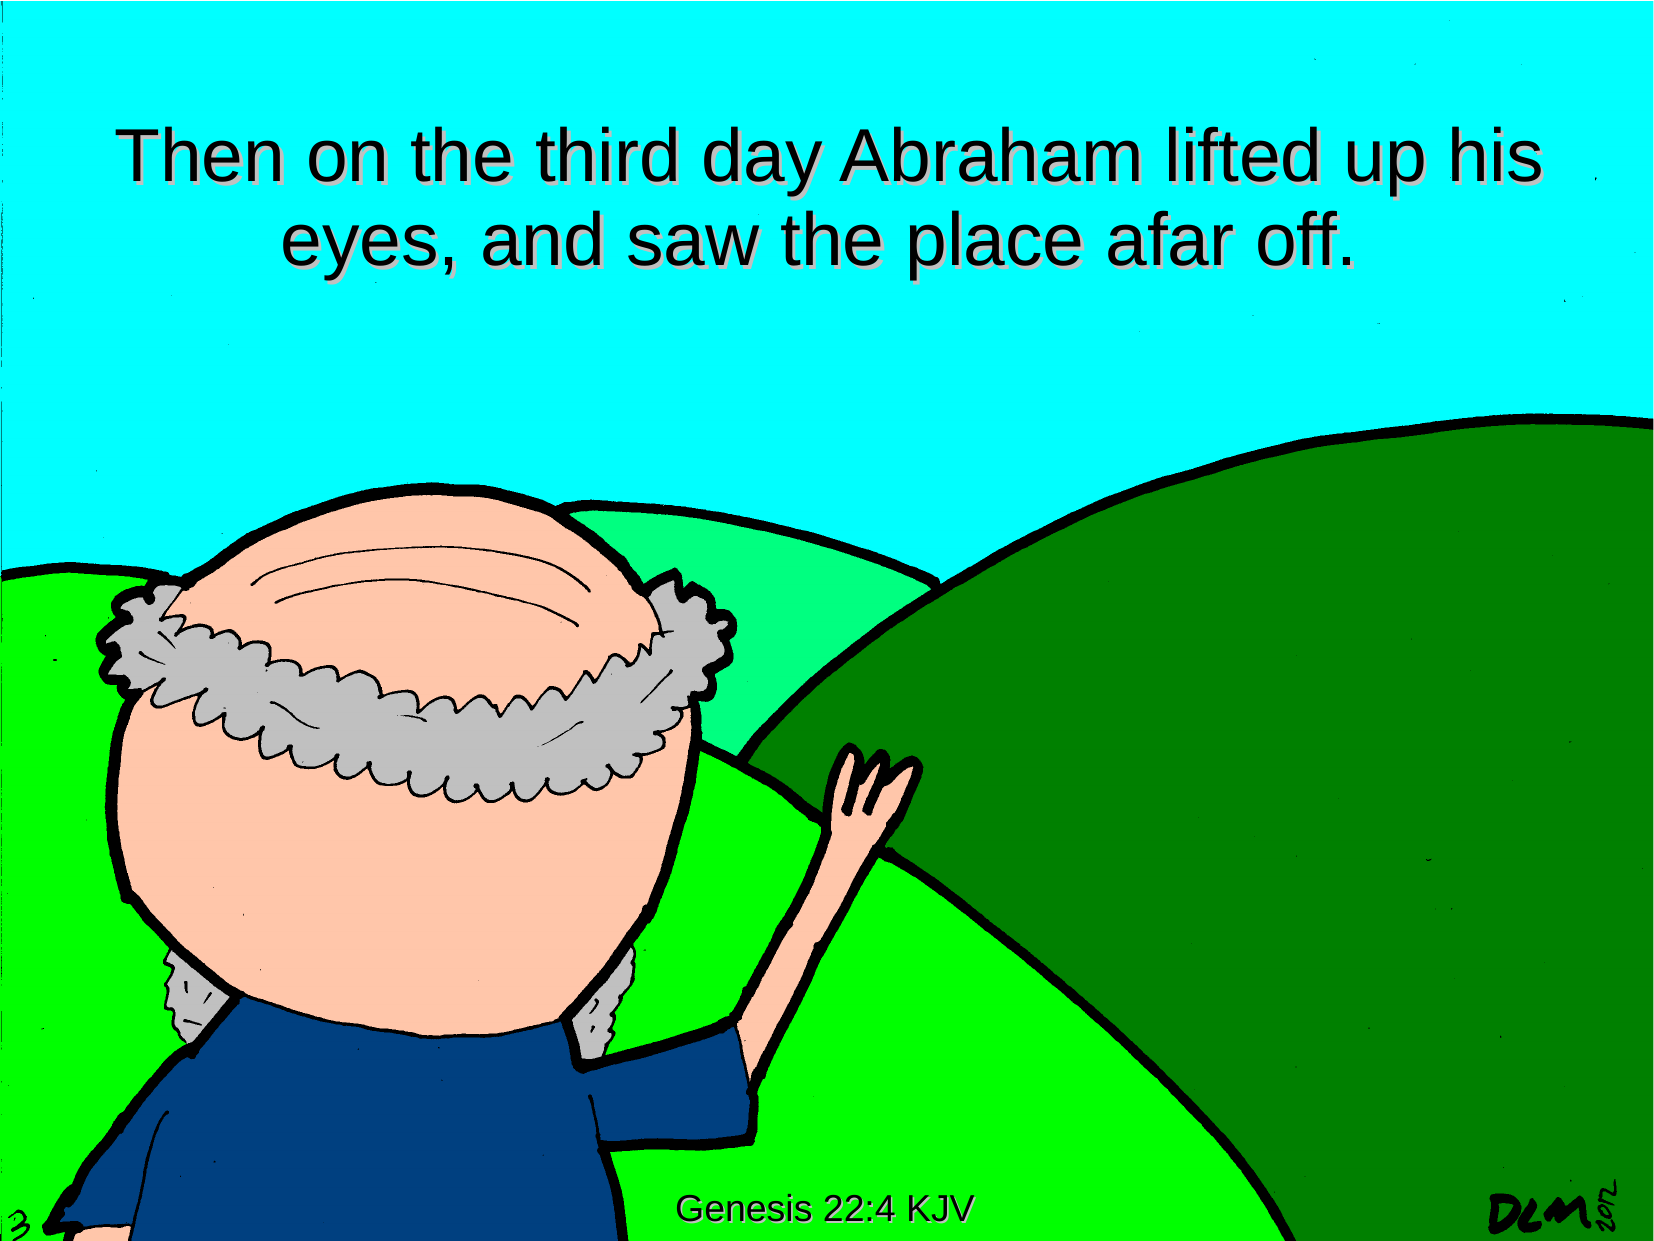

Then on the third day Abraham lifted up his eyes, and saw the place afar off.
Genesis 22:4 KJV